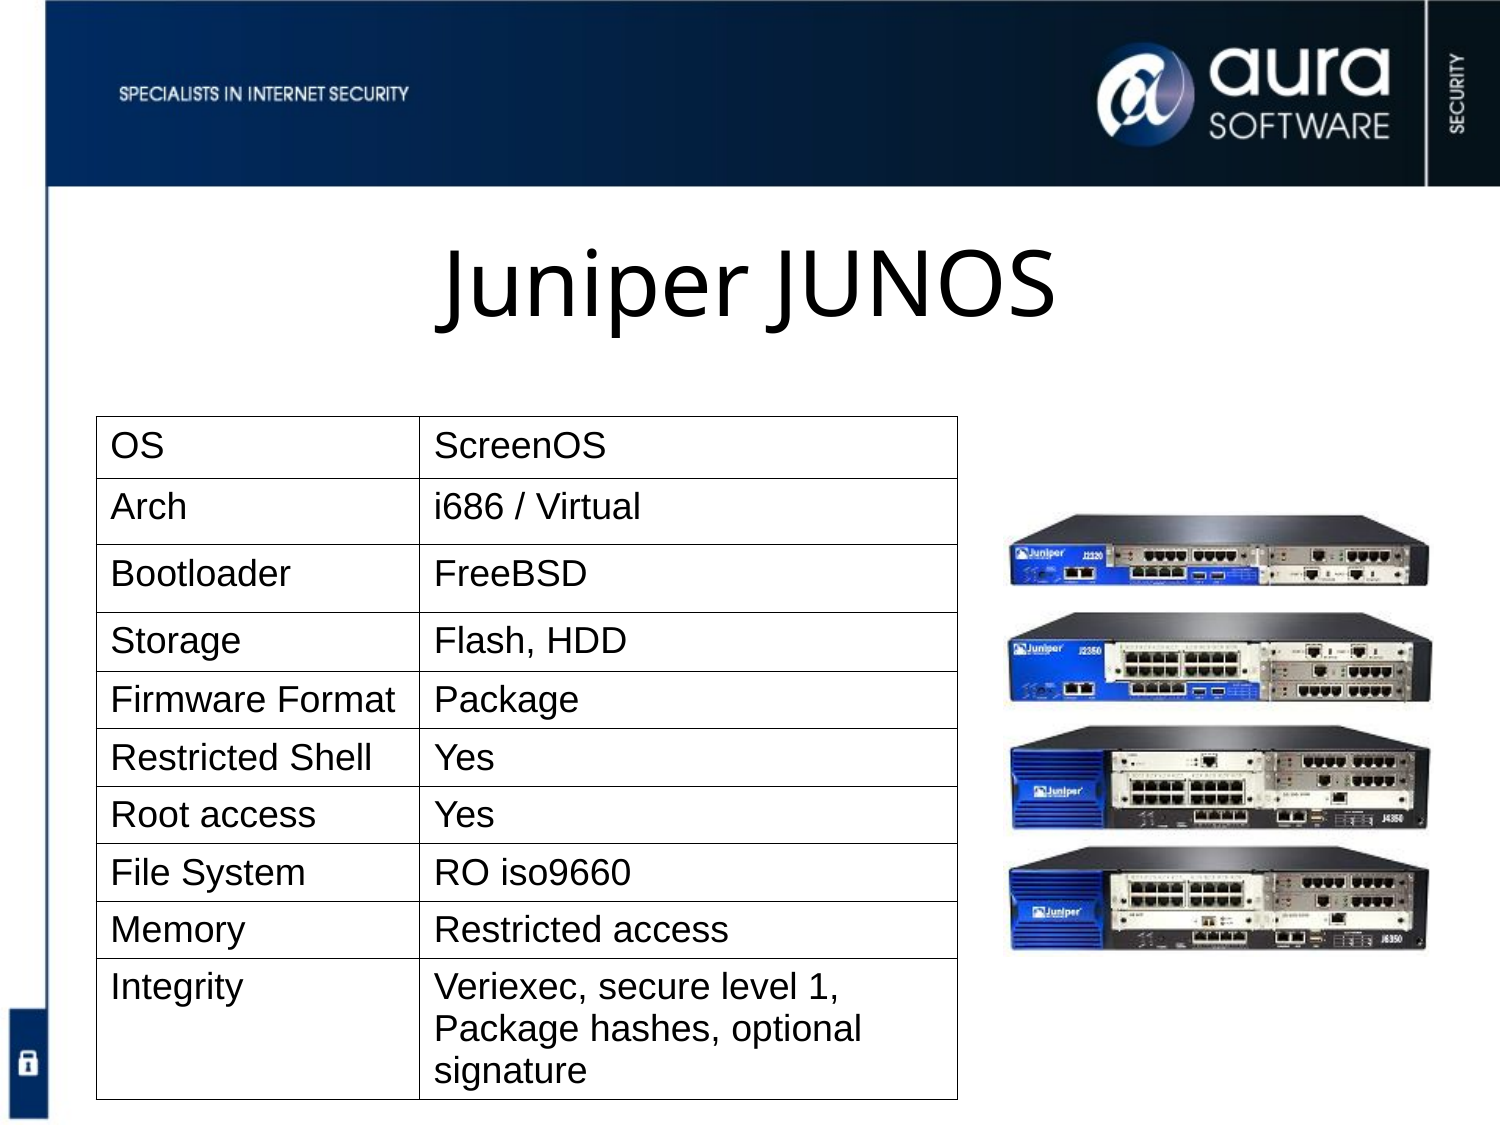

# Juniper JUNOS
| OS | ScreenOS |
| --- | --- |
| Arch | i686 / Virtual |
| Bootloader | FreeBSD |
| Storage | Flash, HDD |
| Firmware Format | Package |
| Restricted Shell | Yes |
| Root access | Yes |
| File System | RO iso9660 |
| Memory | Restricted access |
| Integrity | Veriexec, secure level 1, Package hashes, optional signature |